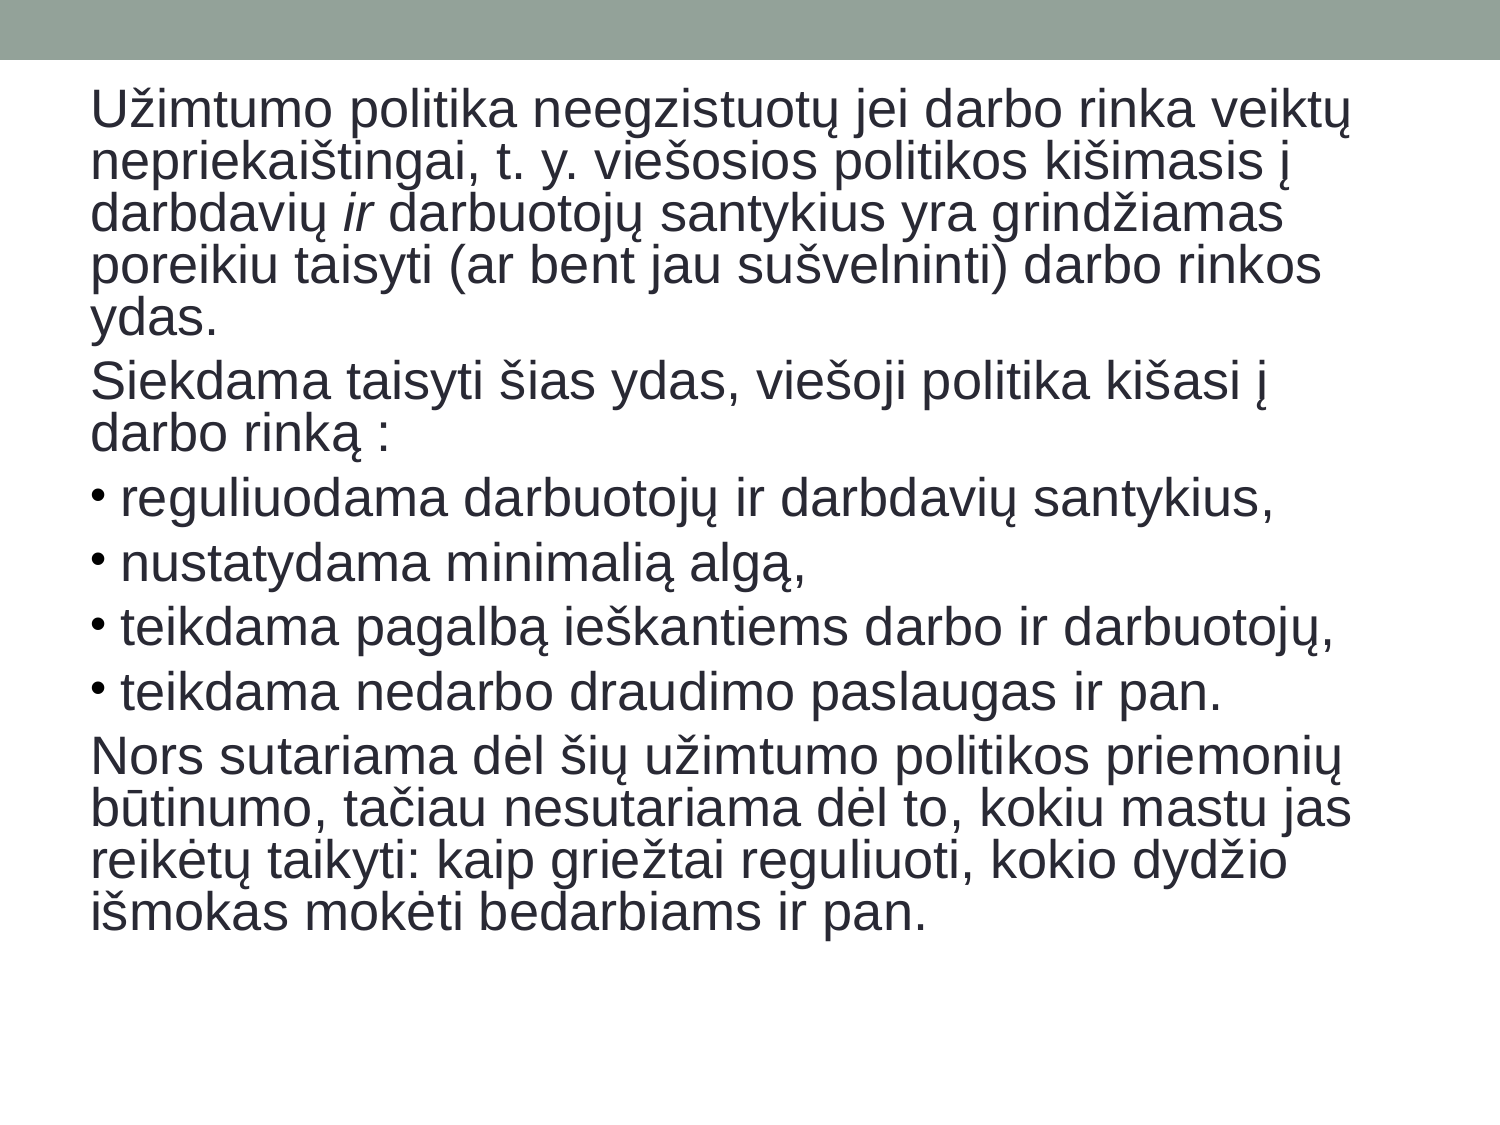

# Užimtumo politika neegzistuotų jei darbo rinka veiktų nepriekaištingai, t. y. viešosios politikos kišimasis į darbdavių ir darbuotojų santykius yra grindžiamas poreikiu taisyti (ar bent jau sušvelninti) darbo rinkos ydas.
Siekdama taisyti šias ydas, viešoji politika kišasi į darbo rinką :
reguliuodama darbuotojų ir darbdavių santykius,
nustatydama minimalią algą,
teikdama pagalbą ieškantiems darbo ir darbuotojų,
teikdama nedarbo draudimo paslaugas ir pan.
Nors sutariama dėl šių užimtumo politikos priemonių būtinumo, tačiau nesutariama dėl to, kokiu mastu jas reikėtų taikyti: kaip griežtai reguliuoti, kokio dydžio išmokas mokėti bedarbiams ir pan.